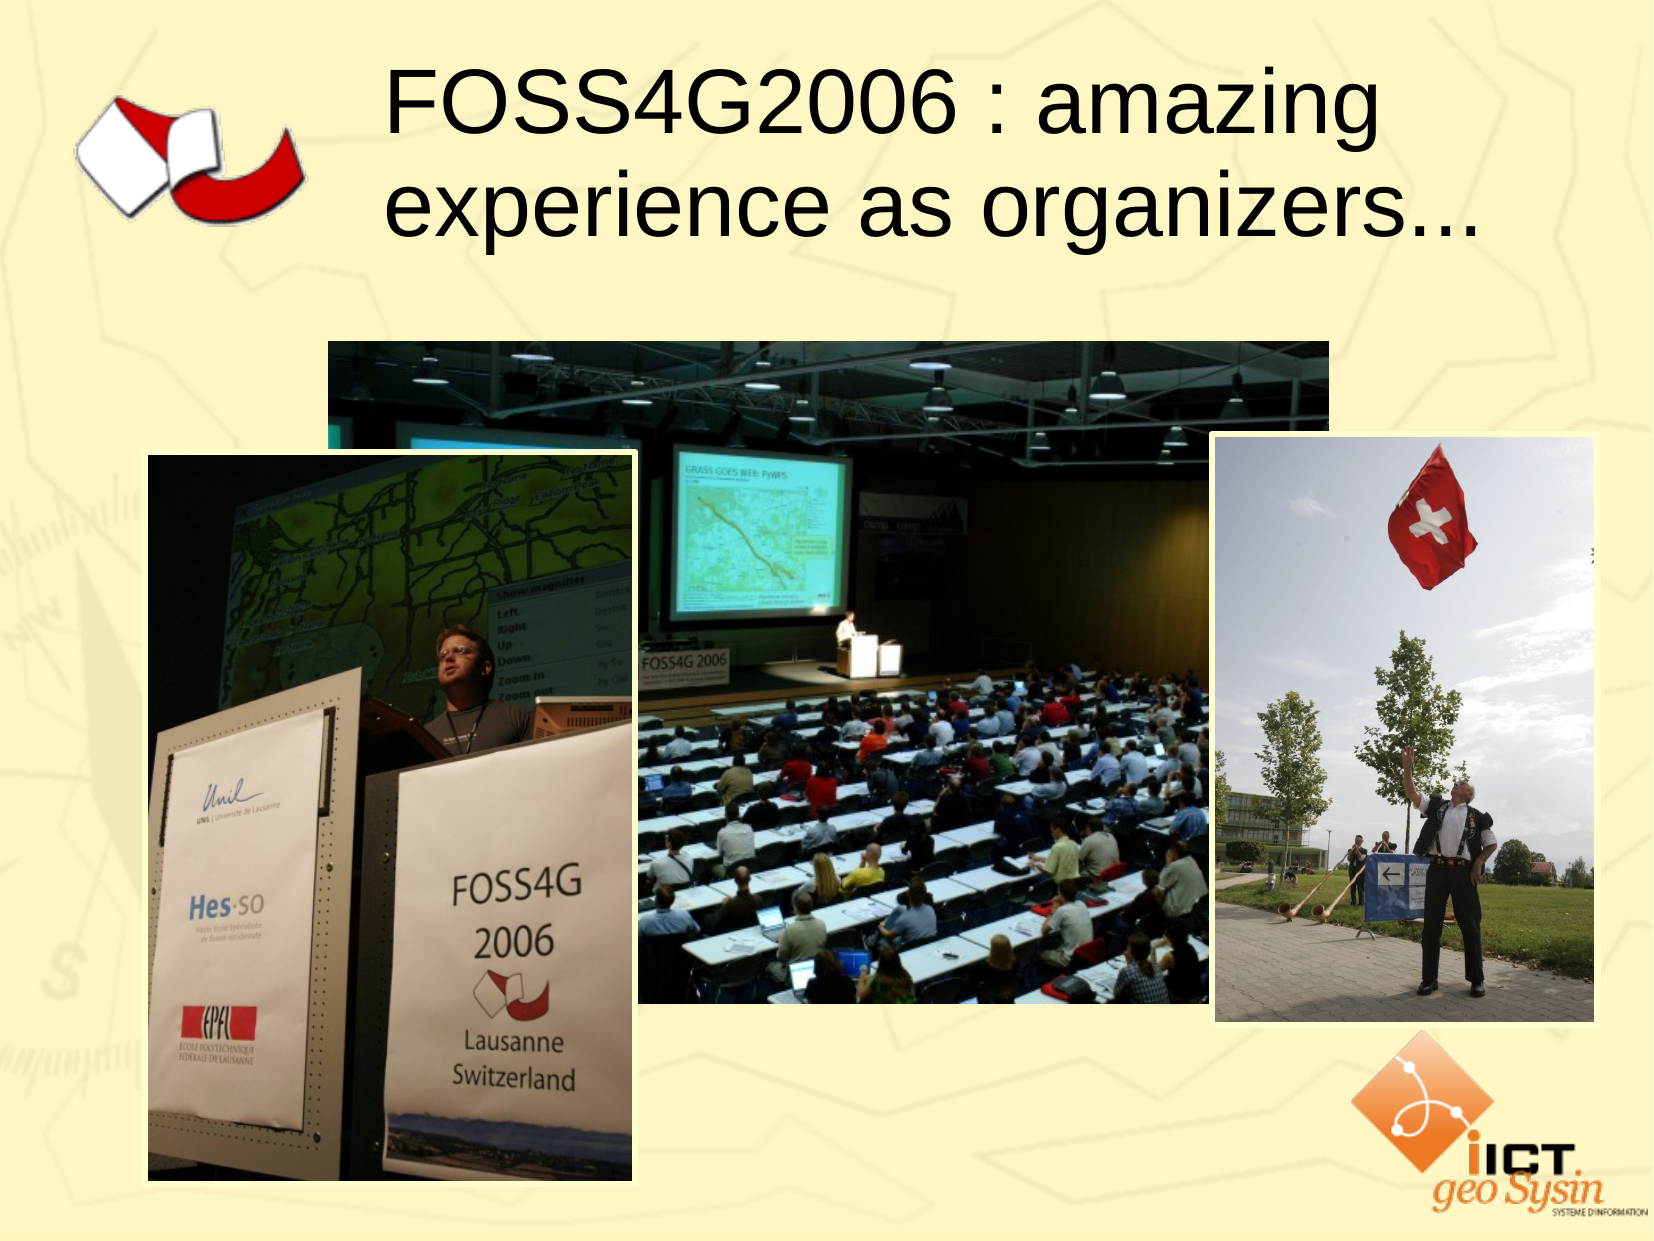

# FOSS4G2006 : amazing experience as organizers...